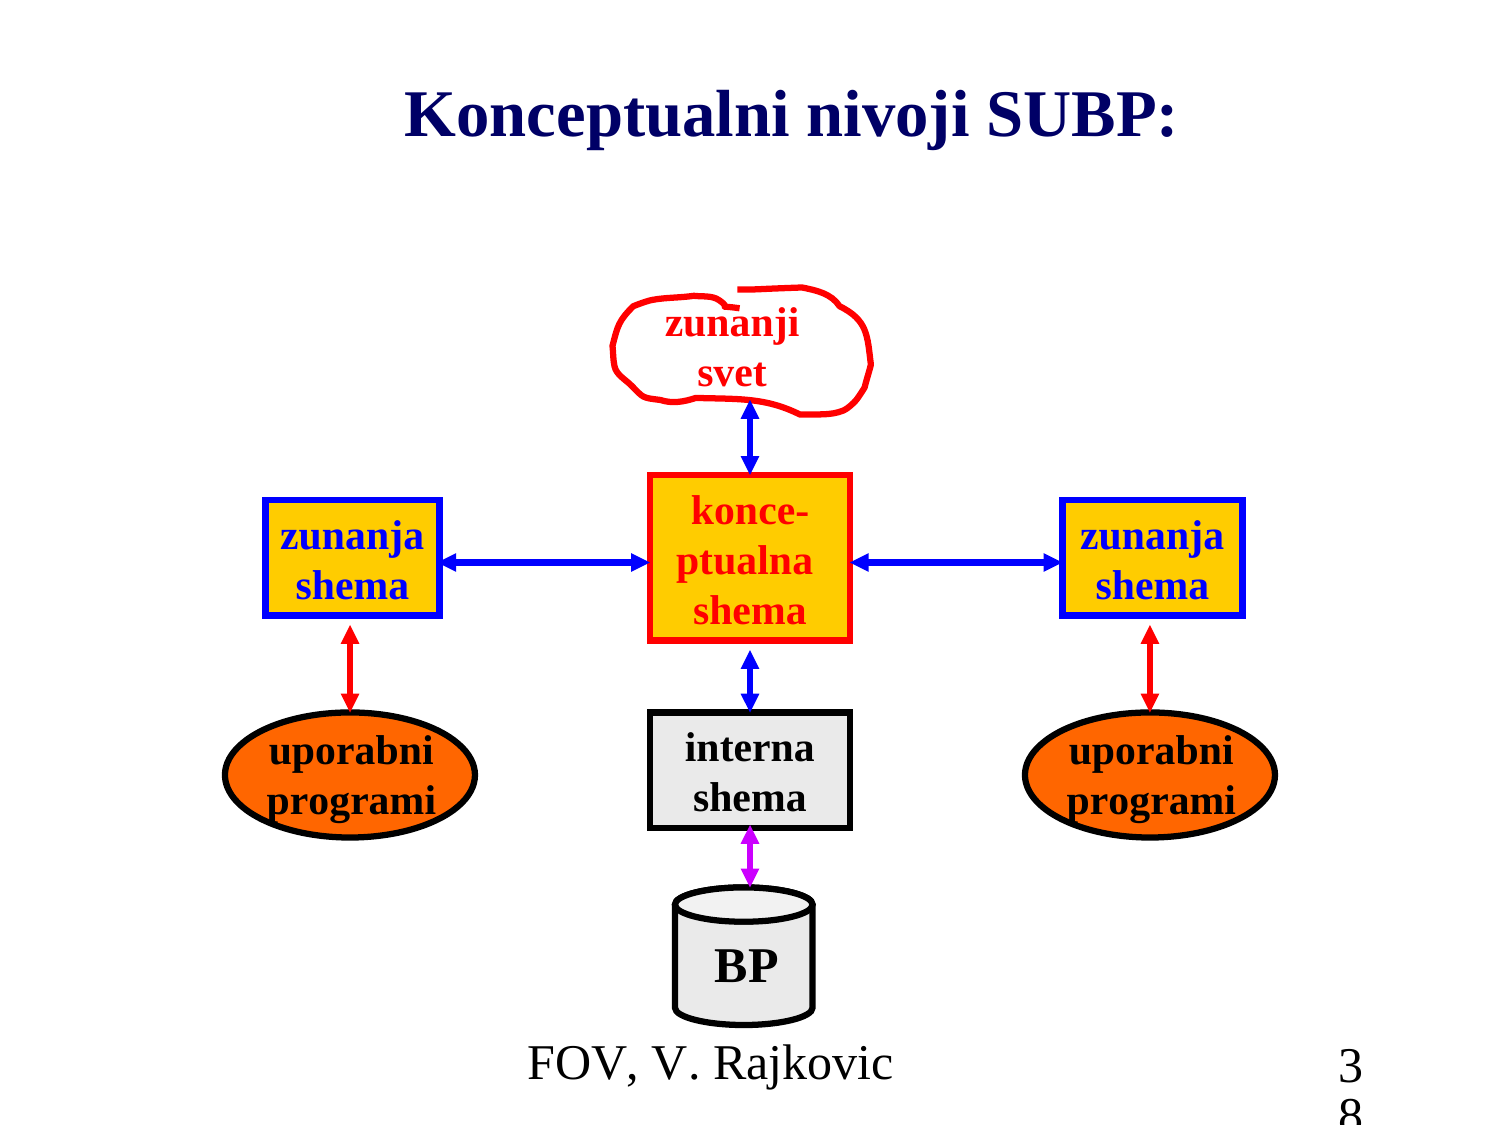

Konceptualni nivoji SUBP:
zunanji
svet
konce-
ptualna
shema
zunanja
shema
zunanja
shema
uporabni
programi
interna
shema
uporabni
programi
BP
FOV, V. Rajkovic
38